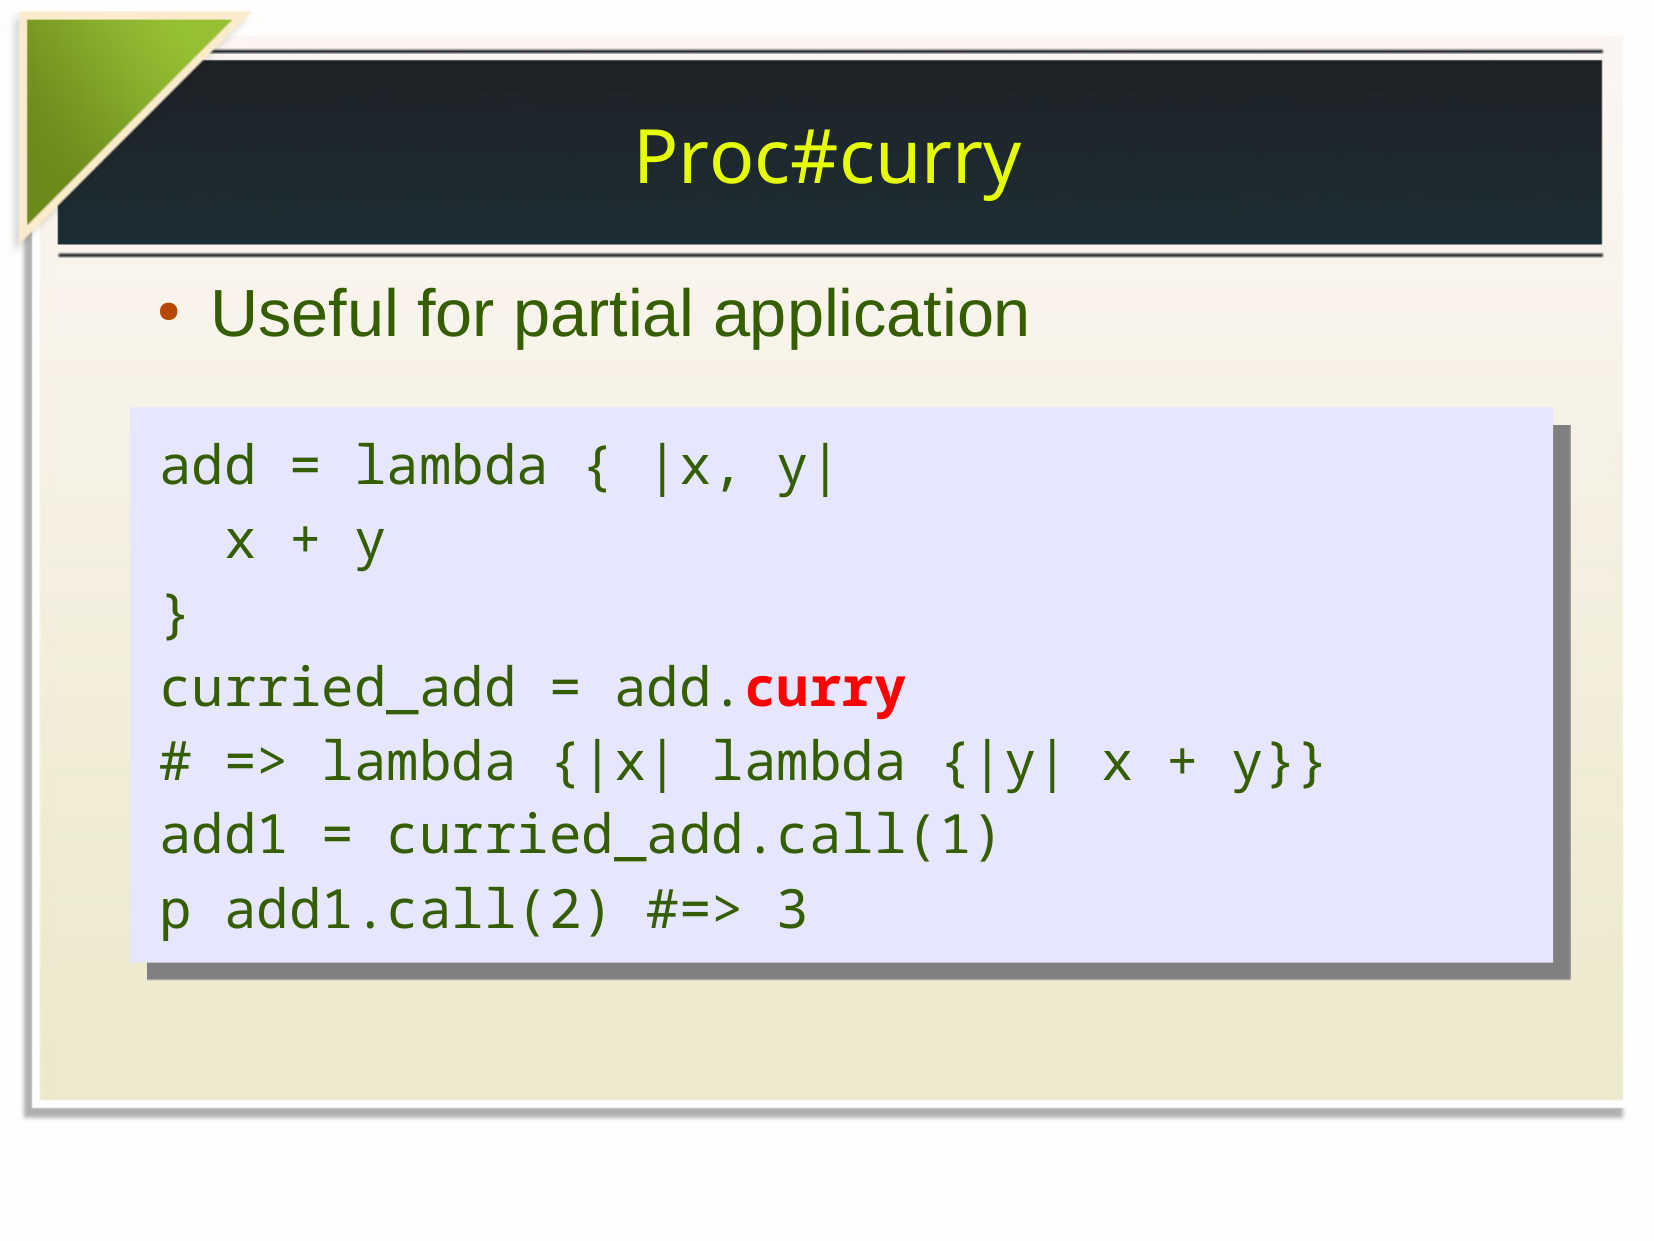

# Proc#curry
Useful for partial application
add = lambda { |x, y|
 x + y
}
curried_add = add.curry
# => lambda {|x| lambda {|y| x + y}}
add1 = curried_add.call(1)
p add1.call(2) #=> 3